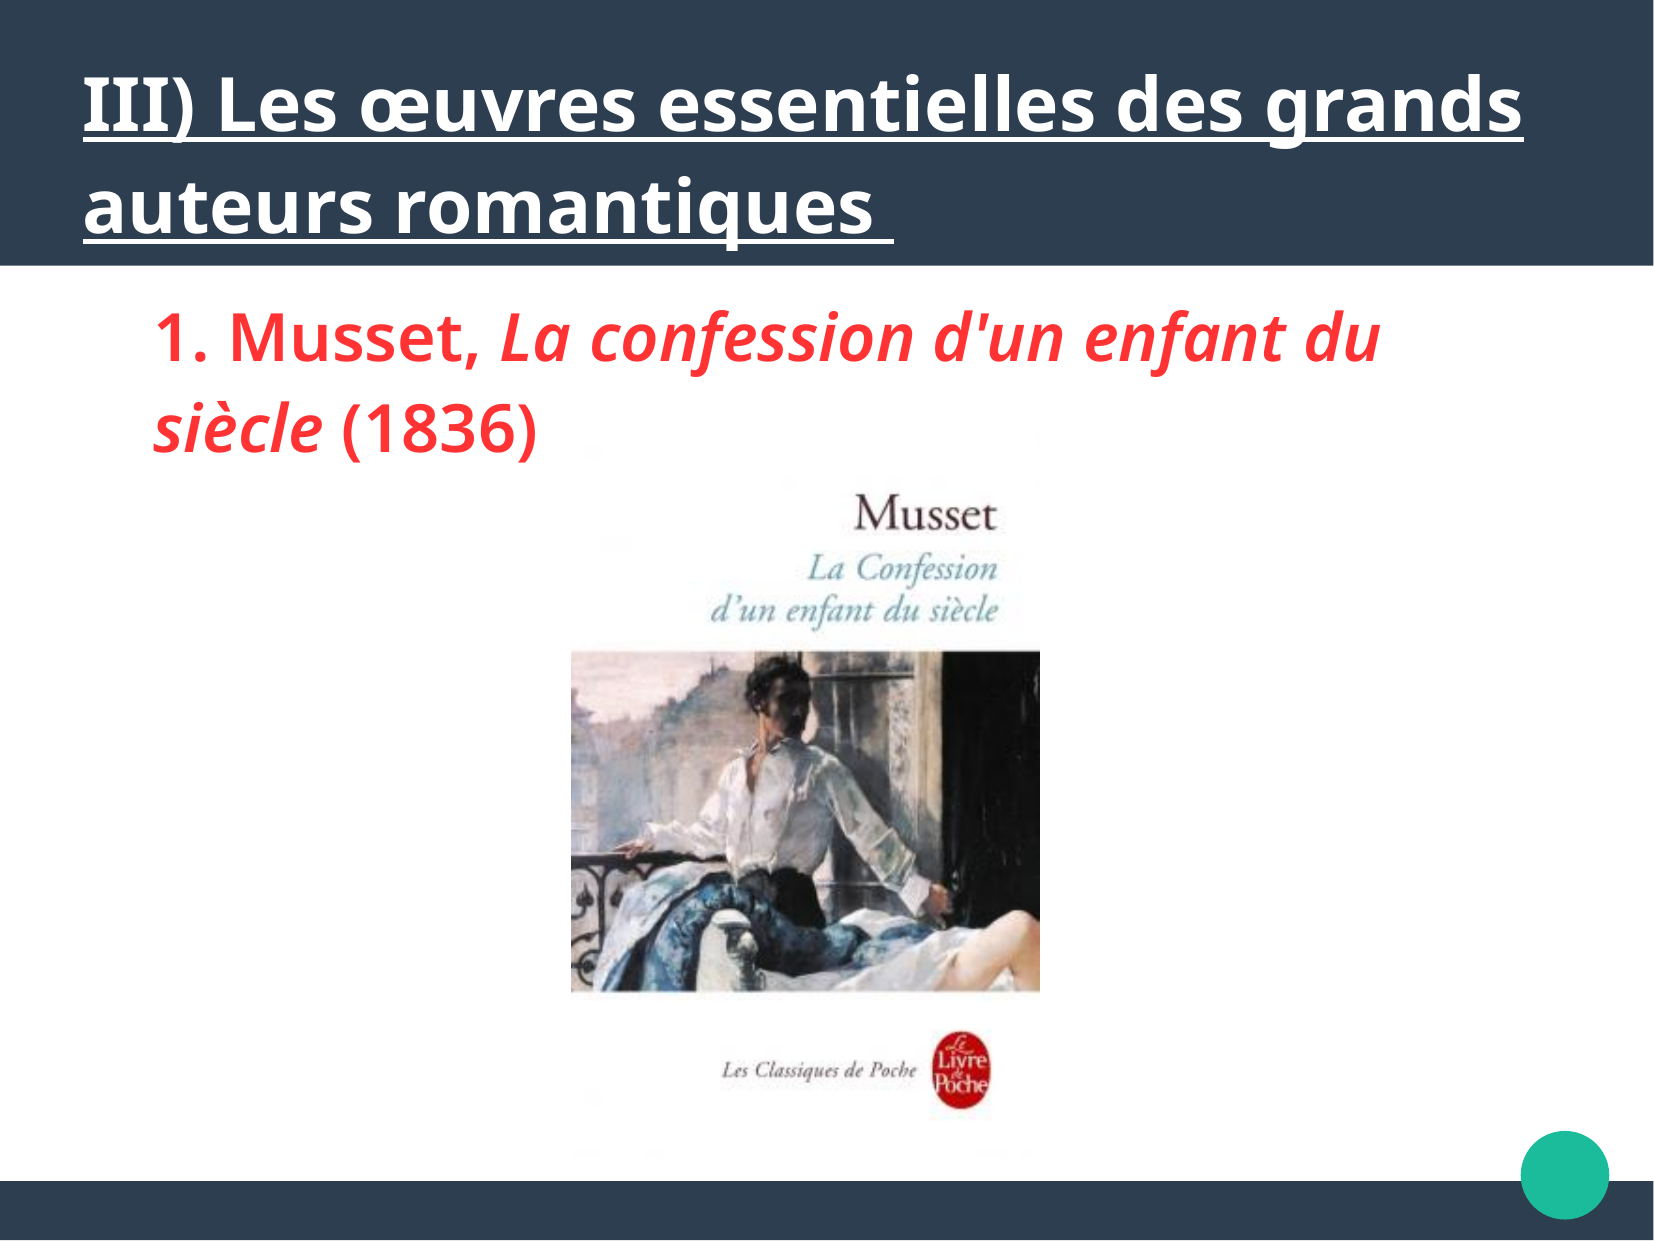

# III) Les œuvres essentielles des grands auteurs romantiques
1. Musset, La confession d'un enfant du siècle (1836)